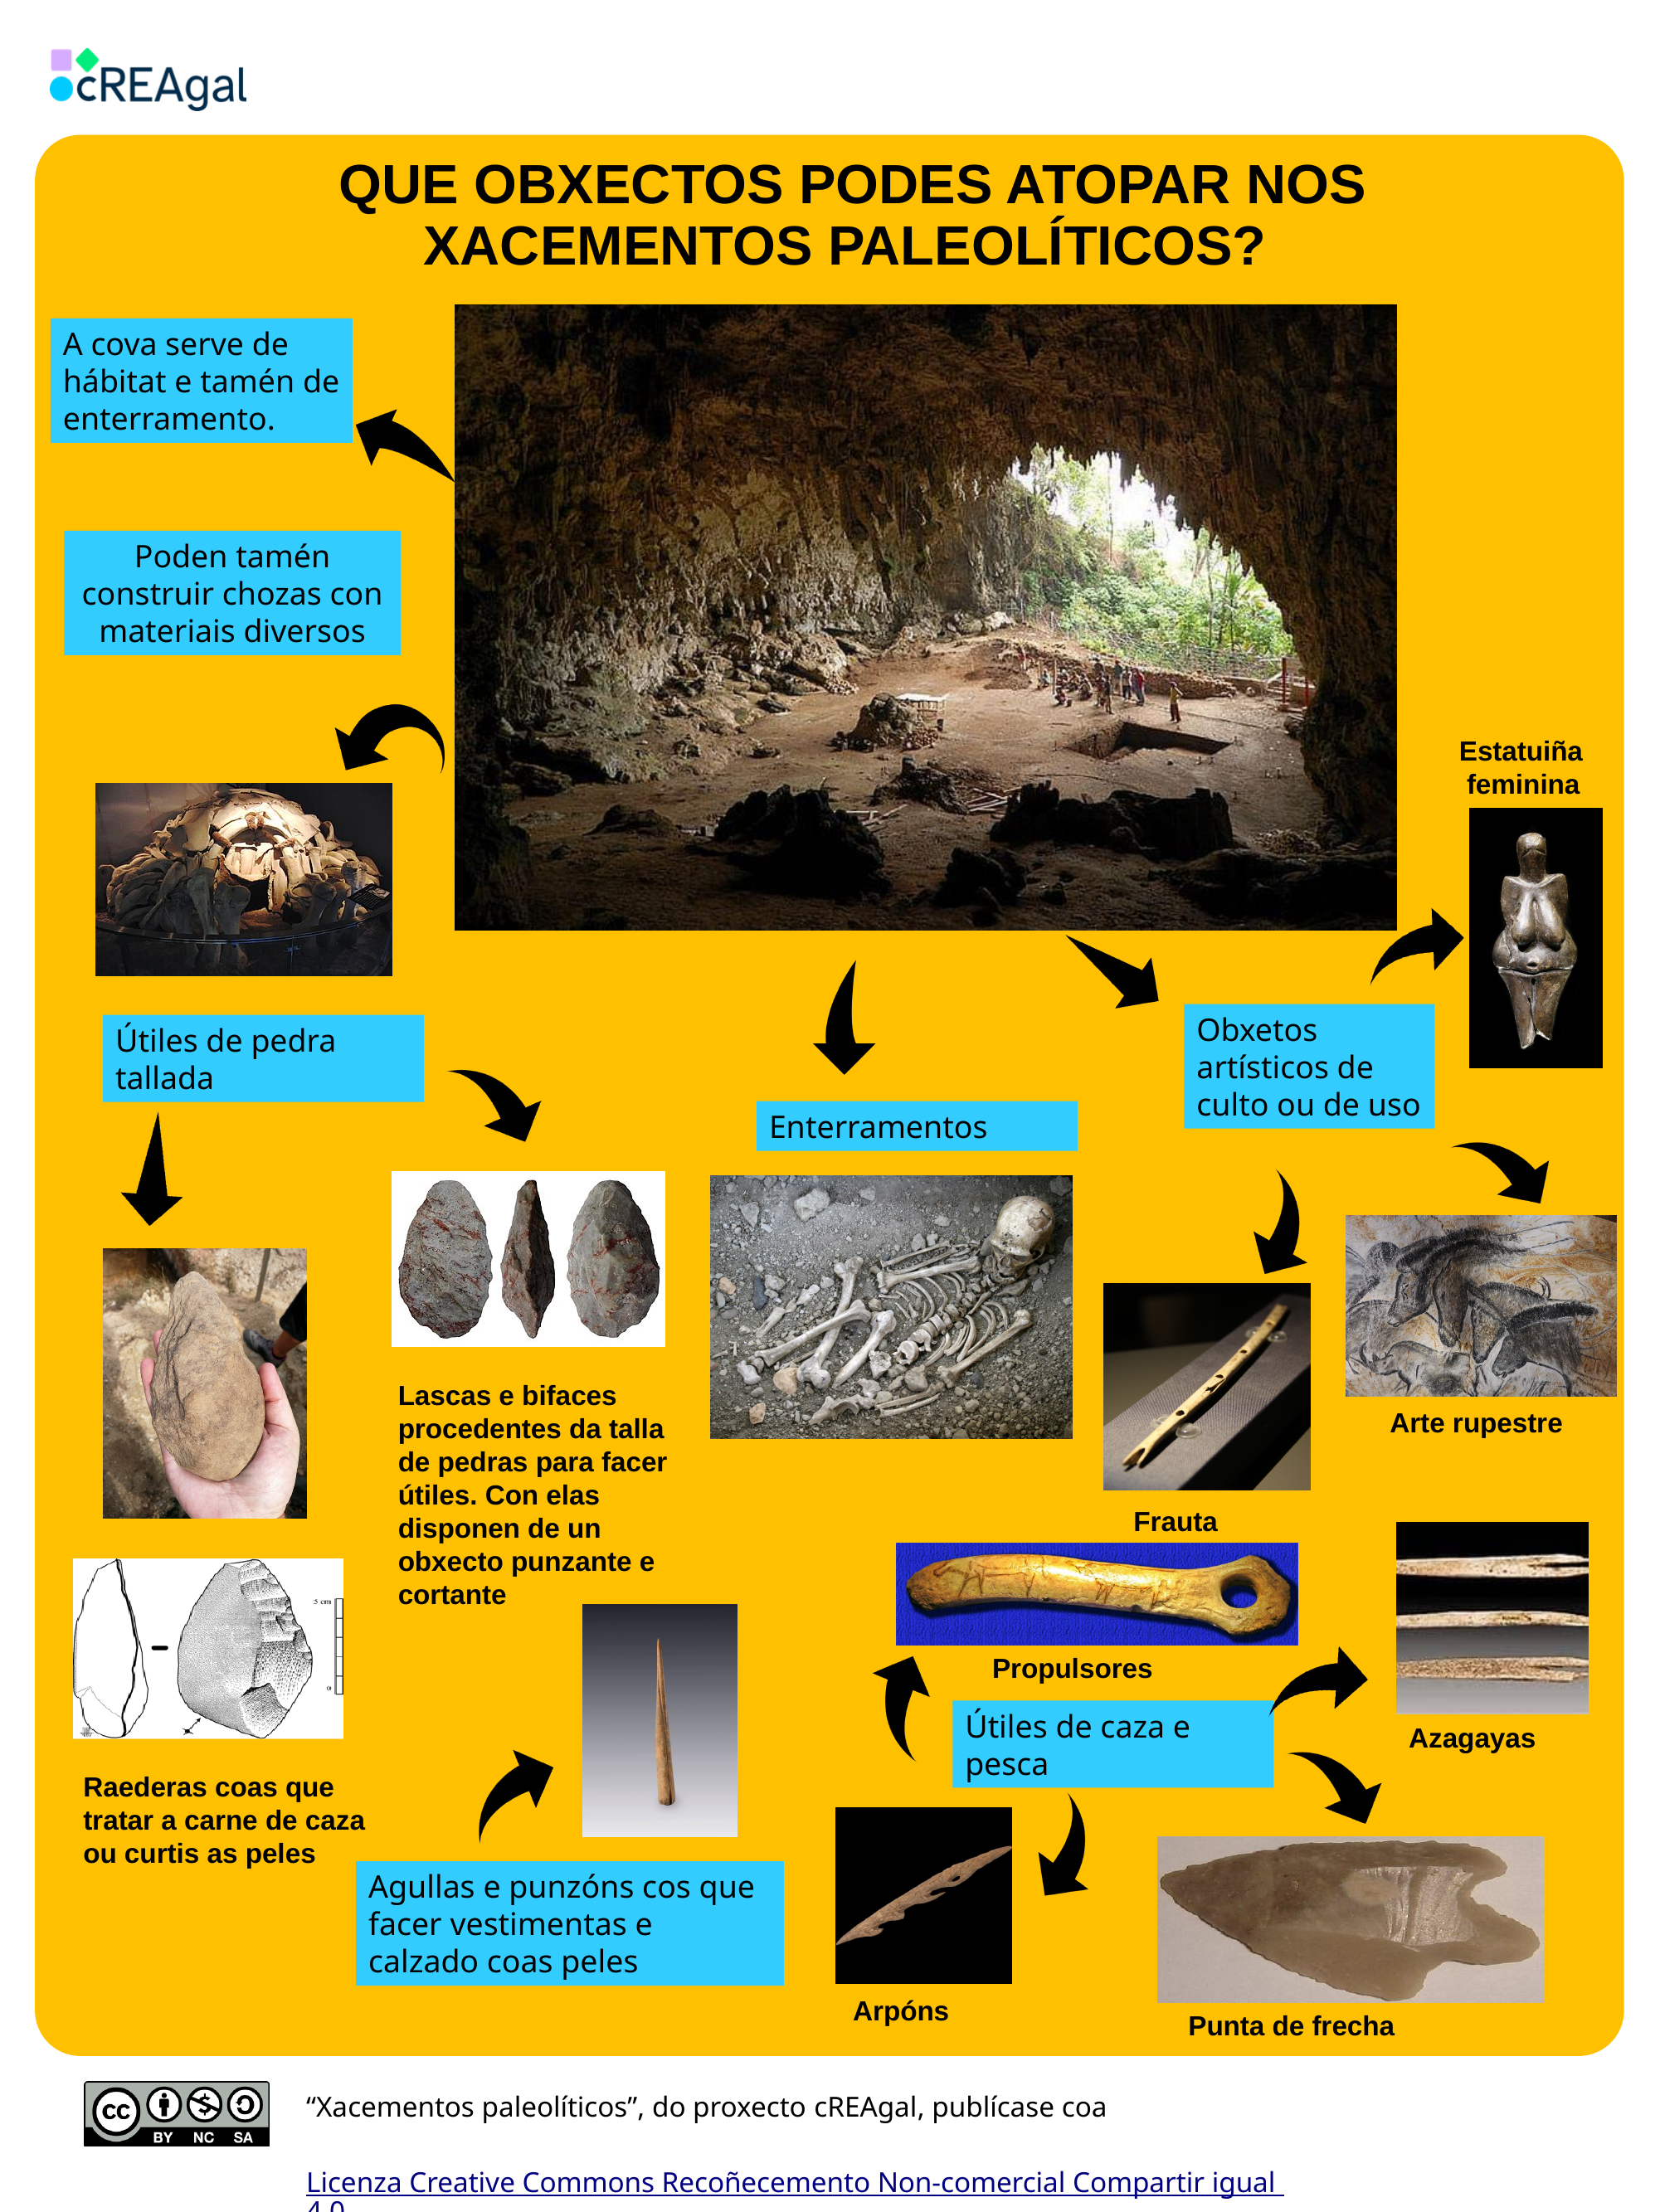

Lorem ipsum dolor sit amet.
 QUE OBXECTOS PODES ATOPAR NOS XACEMENTOS PALEOLÍTICOS?
A cova serve de hábitat e tamén de enterramento.
Poden tamén construir chozas con materiais diversos
Estatuiña
 feminina
Obxetos artísticos de culto ou de uso
Útiles de pedra tallada
Enterramentos
Lascas e bifaces procedentes da talla de pedras para facer útiles. Con elas disponen de un obxecto punzante e cortante
Arte rupestre
Frauta
Propulsores
Útiles de caza e pesca
Azagayas
Raederas coas que tratar a carne de caza ou curtis as peles
Agullas e punzóns cos que facer vestimentas e calzado coas peles
Arpóns
Punta de frecha
“Xacementos paleolíticos”, do proxecto cREAgal, publícase coa
 Licenza Creative Commons Recoñecemento Non-comercial Compartir igual 4.0